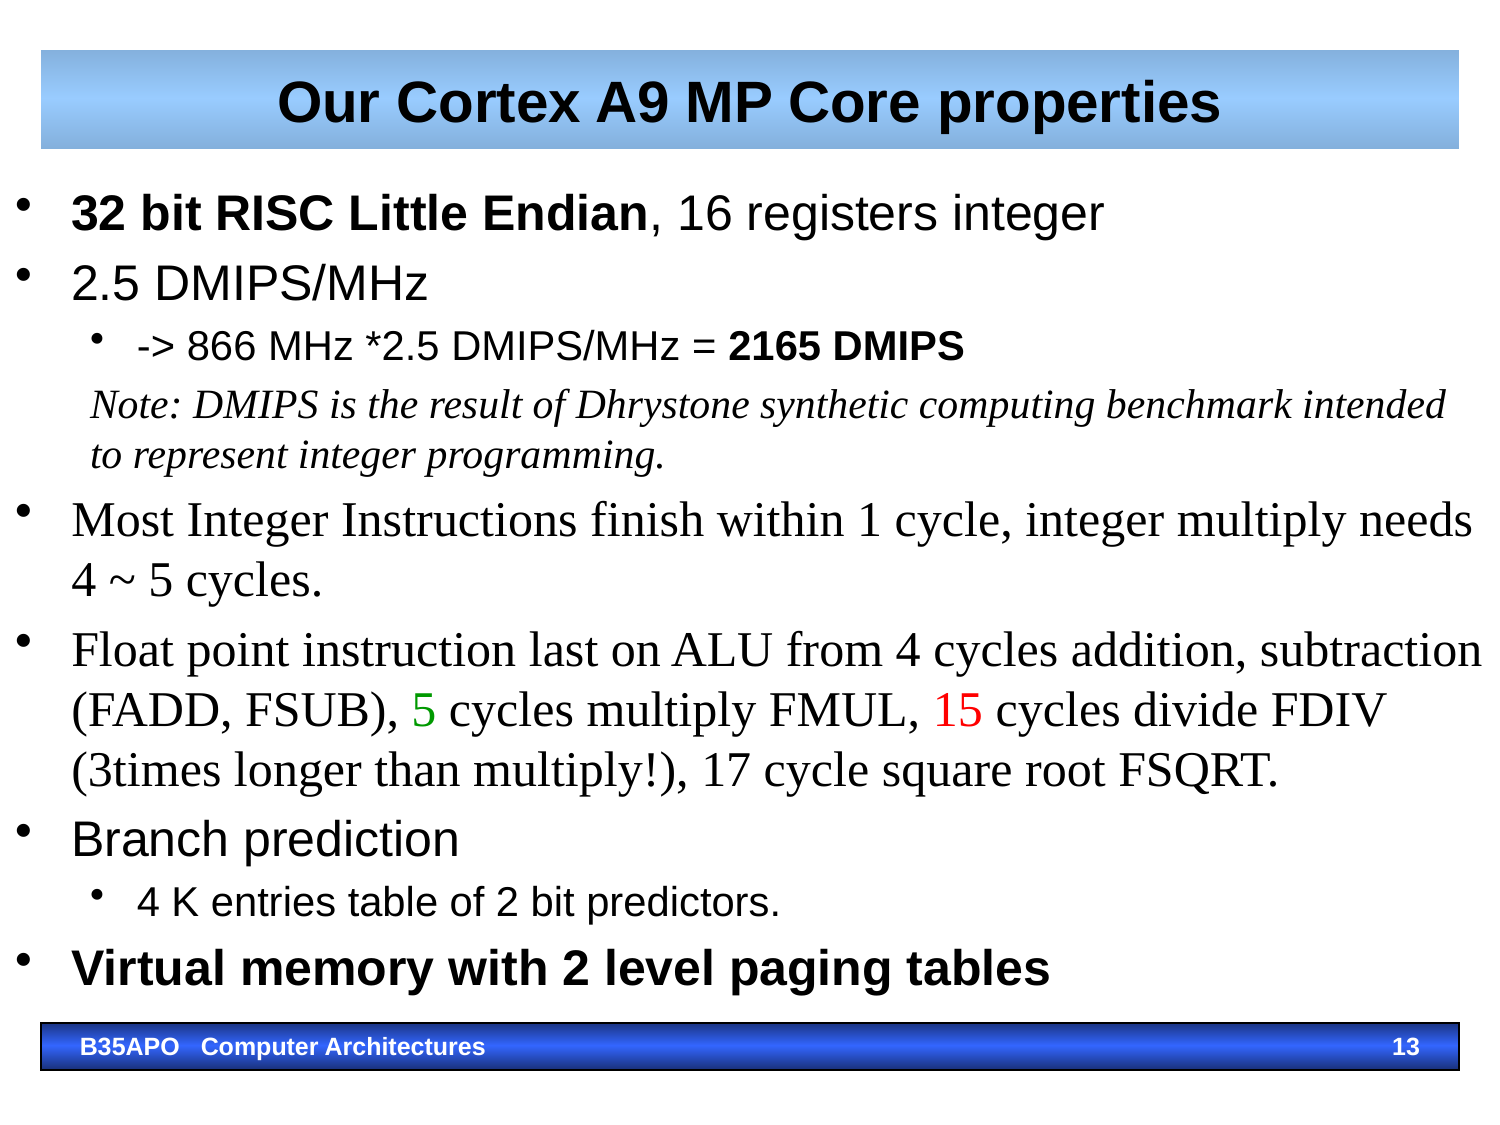

# Our Cortex A9 MP Core properties
32 bit RISC Little Endian, 16 registers integer
2.5 DMIPS/MHz
-> 866 MHz *2.5 DMIPS/MHz = 2165 DMIPS
Note: DMIPS is the result of Dhrystone synthetic computing benchmark intended to represent integer programming.
Most Integer Instructions finish within 1 cycle, integer multiply needs 4 ~ 5 cycles.
Float point instruction last on ALU from 4 cycles addition, subtraction (FADD, FSUB), 5 cycles multiply FMUL, 15 cycles divide FDIV (3times longer than multiply!), 17 cycle square root FSQRT.
Branch prediction
4 K entries table of 2 bit predictors.
Virtual memory with 2 level paging tables
B35APO Computer Architectures